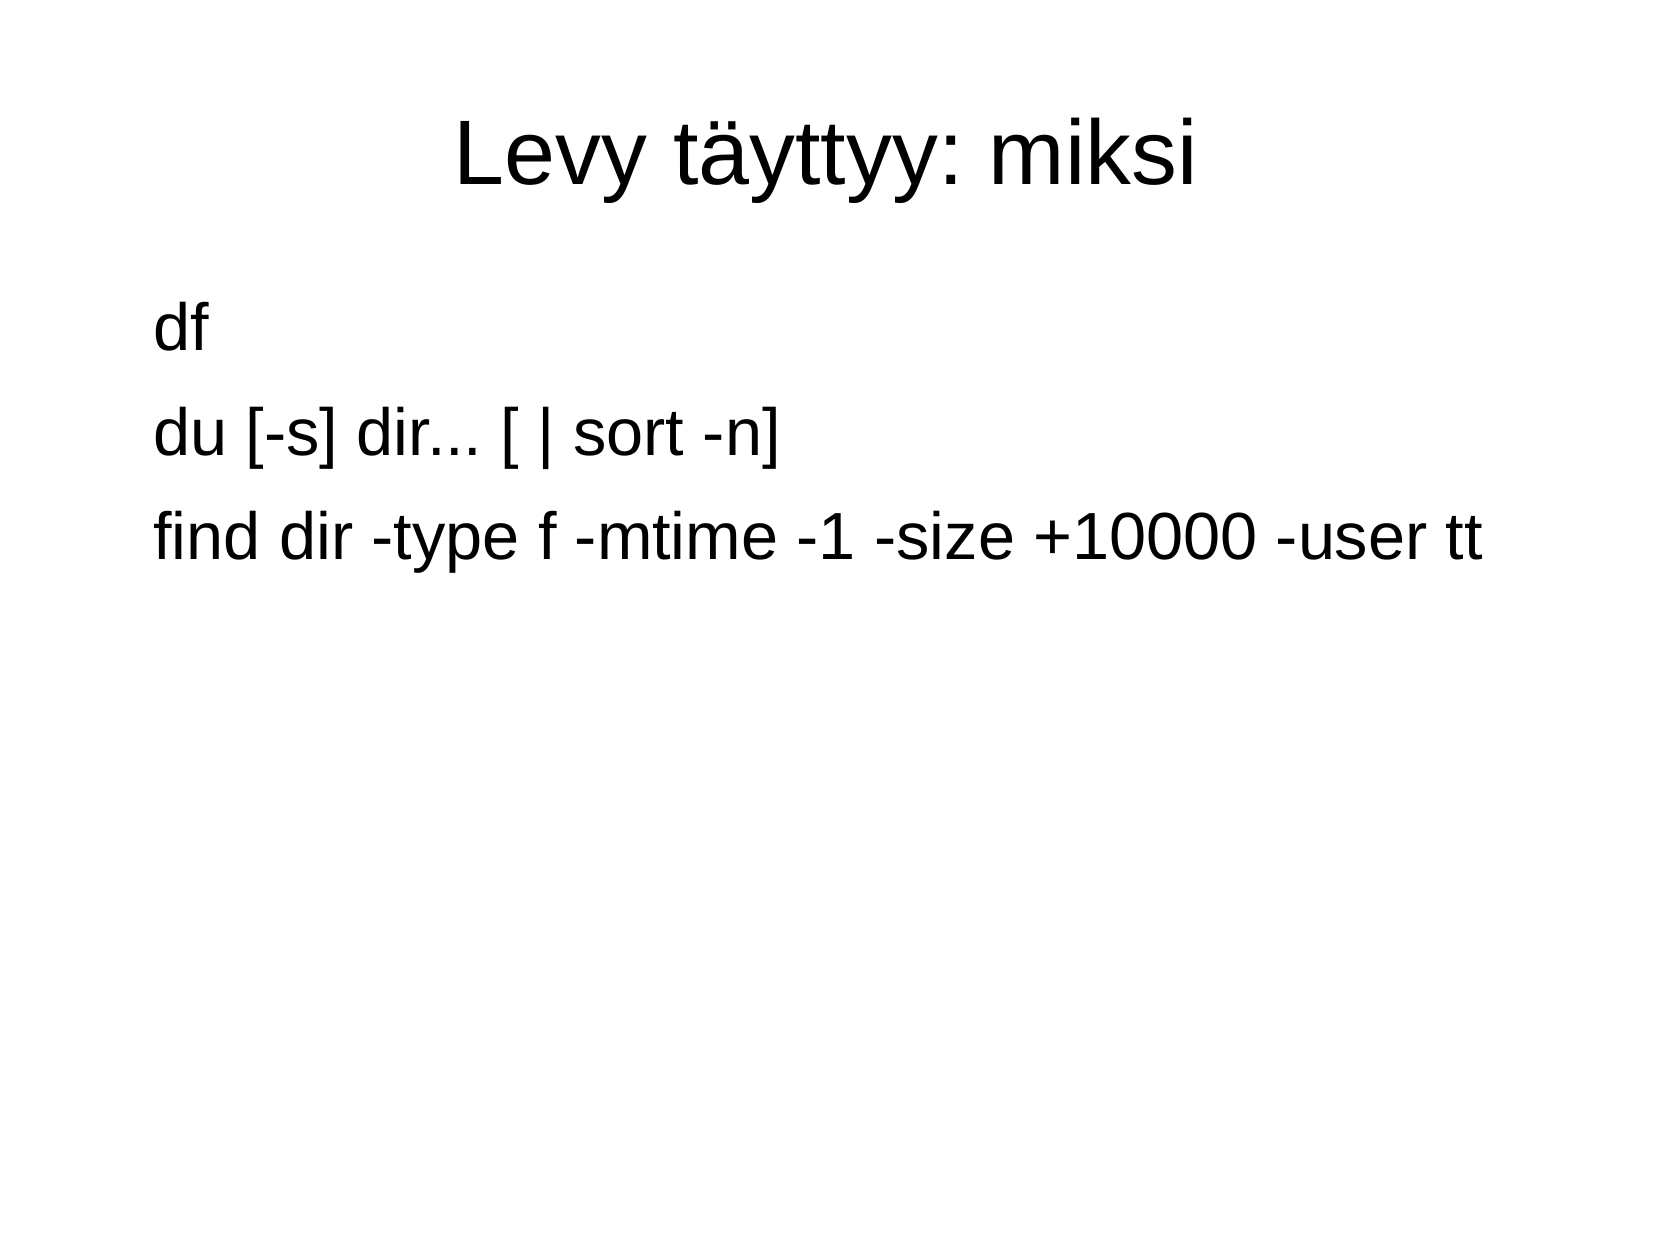

# Levy täyttyy: miksi
df
du [-s] dir... [ | sort -n]
find dir -type f -mtime -1 -size +10000 -user tt